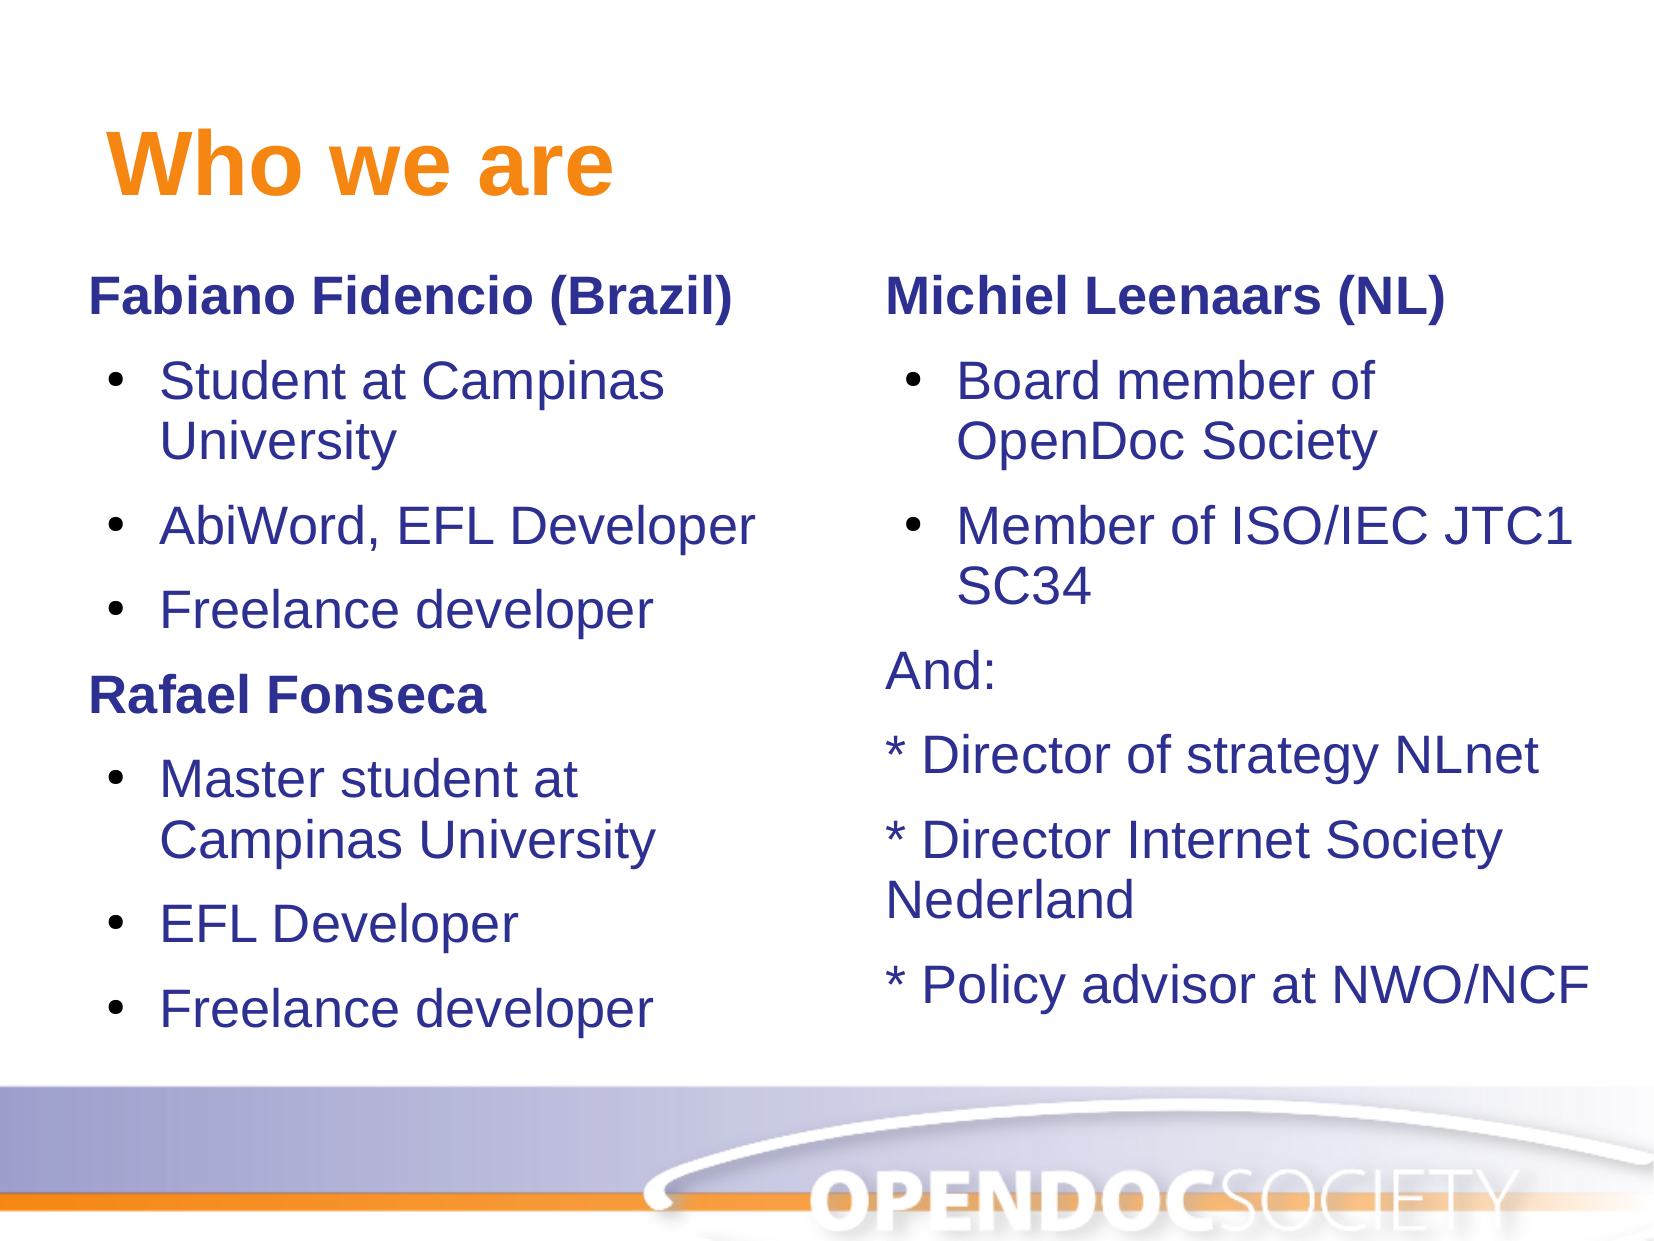

# Who we are
Fabiano Fidencio (Brazil)
Student at Campinas University
AbiWord, EFL Developer
Freelance developer
Rafael Fonseca
Master student at Campinas University
EFL Developer
Freelance developer
Michiel Leenaars (NL)
Board member of OpenDoc Society
Member of ISO/IEC JTC1 SC34
And:
* Director of strategy NLnet
* Director Internet Society Nederland
* Policy advisor at NWO/NCF